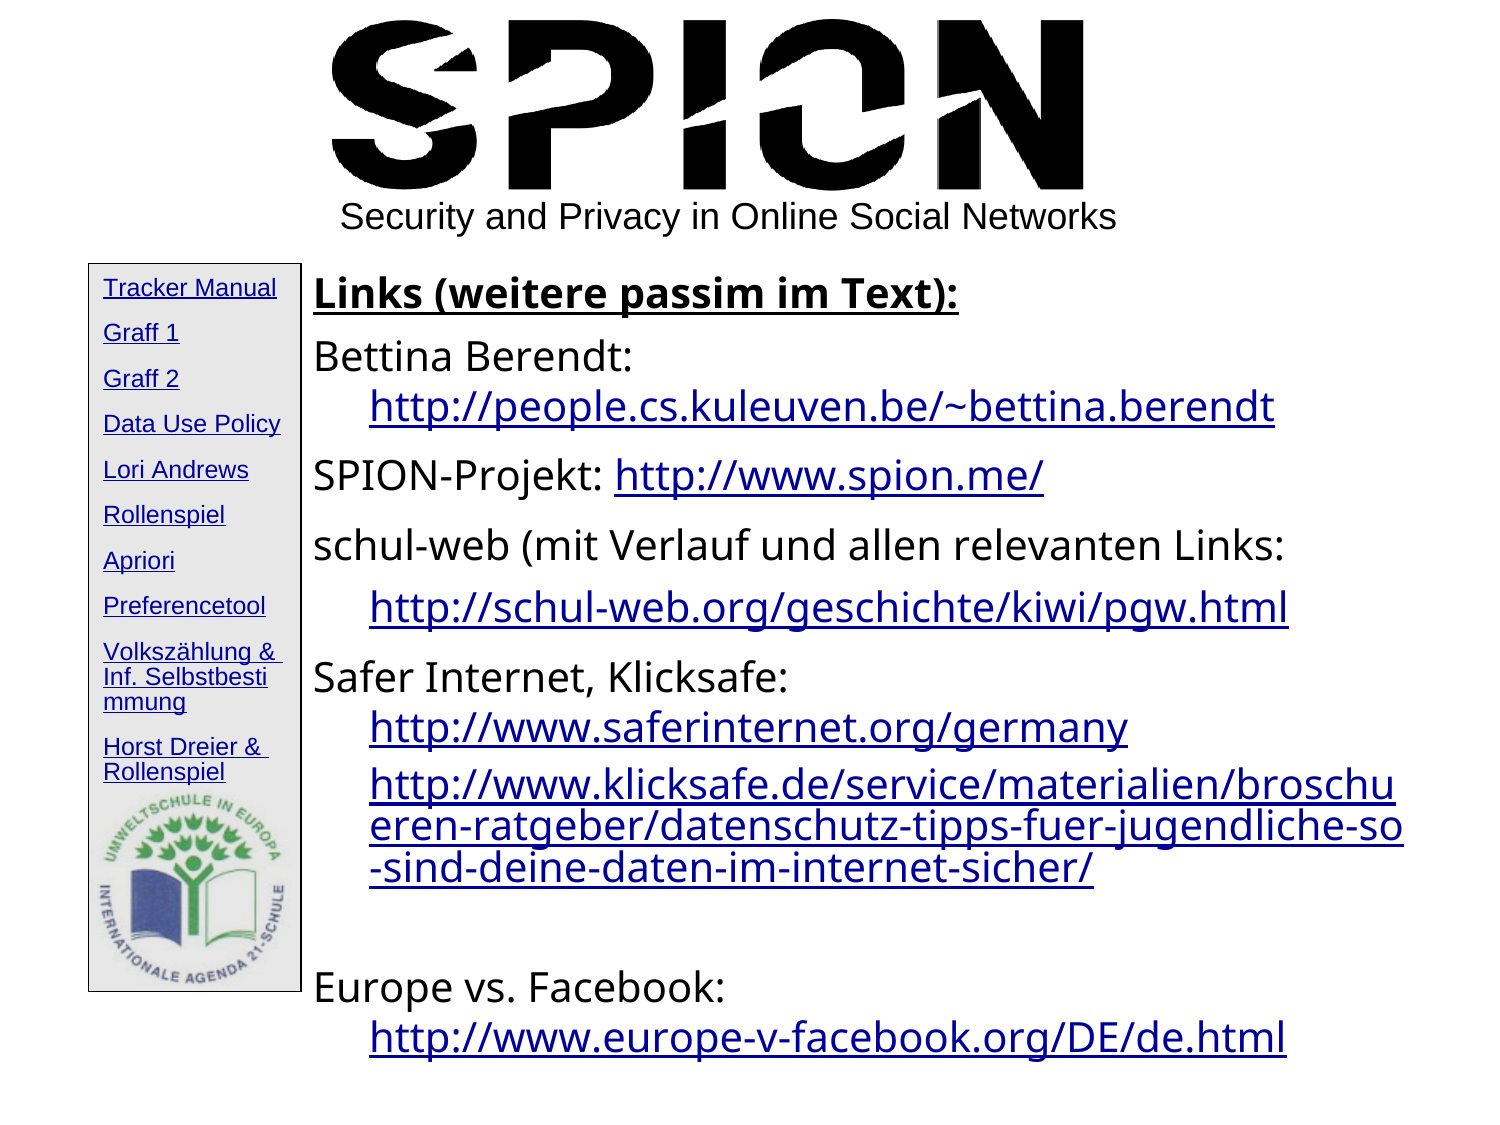

# Links (weitere passim im Text):
Bettina Berendt: http://people.cs.kuleuven.be/~bettina.berendt
SPION-Projekt: http://www.spion.me/
schul-web (mit Verlauf und allen relevanten Links:
	http://schul-web.org/geschichte/kiwi/pgw.html
Safer Internet, Klicksafe:
http://www.saferinternet.org/germany
http://www.klicksafe.de/service/materialien/broschueren-ratgeber/datenschutz-tipps-fuer-jugendliche-so-sind-deine-daten-im-internet-sicher/
Europe vs. Facebook: http://www.europe-v-facebook.org/DE/de.html